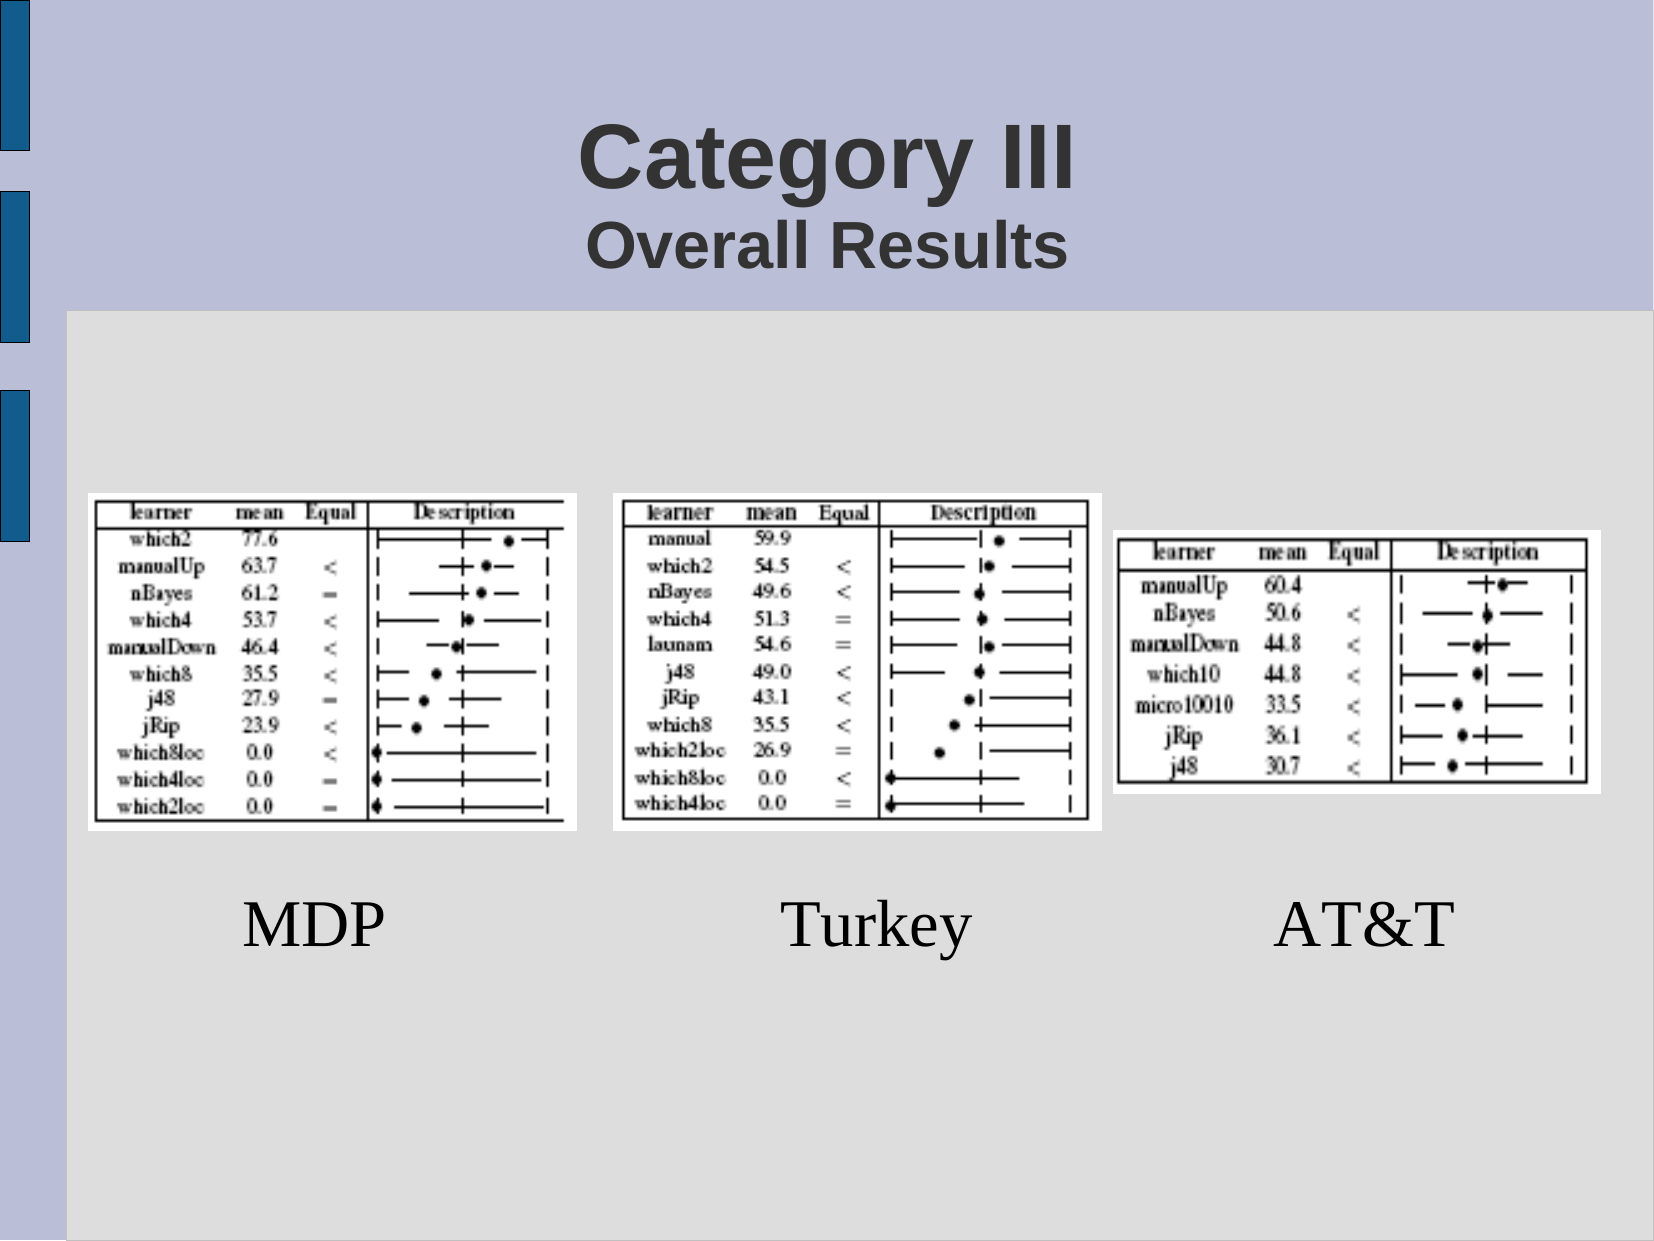

# Category III Overall Results
MDP
Turkey
AT&T